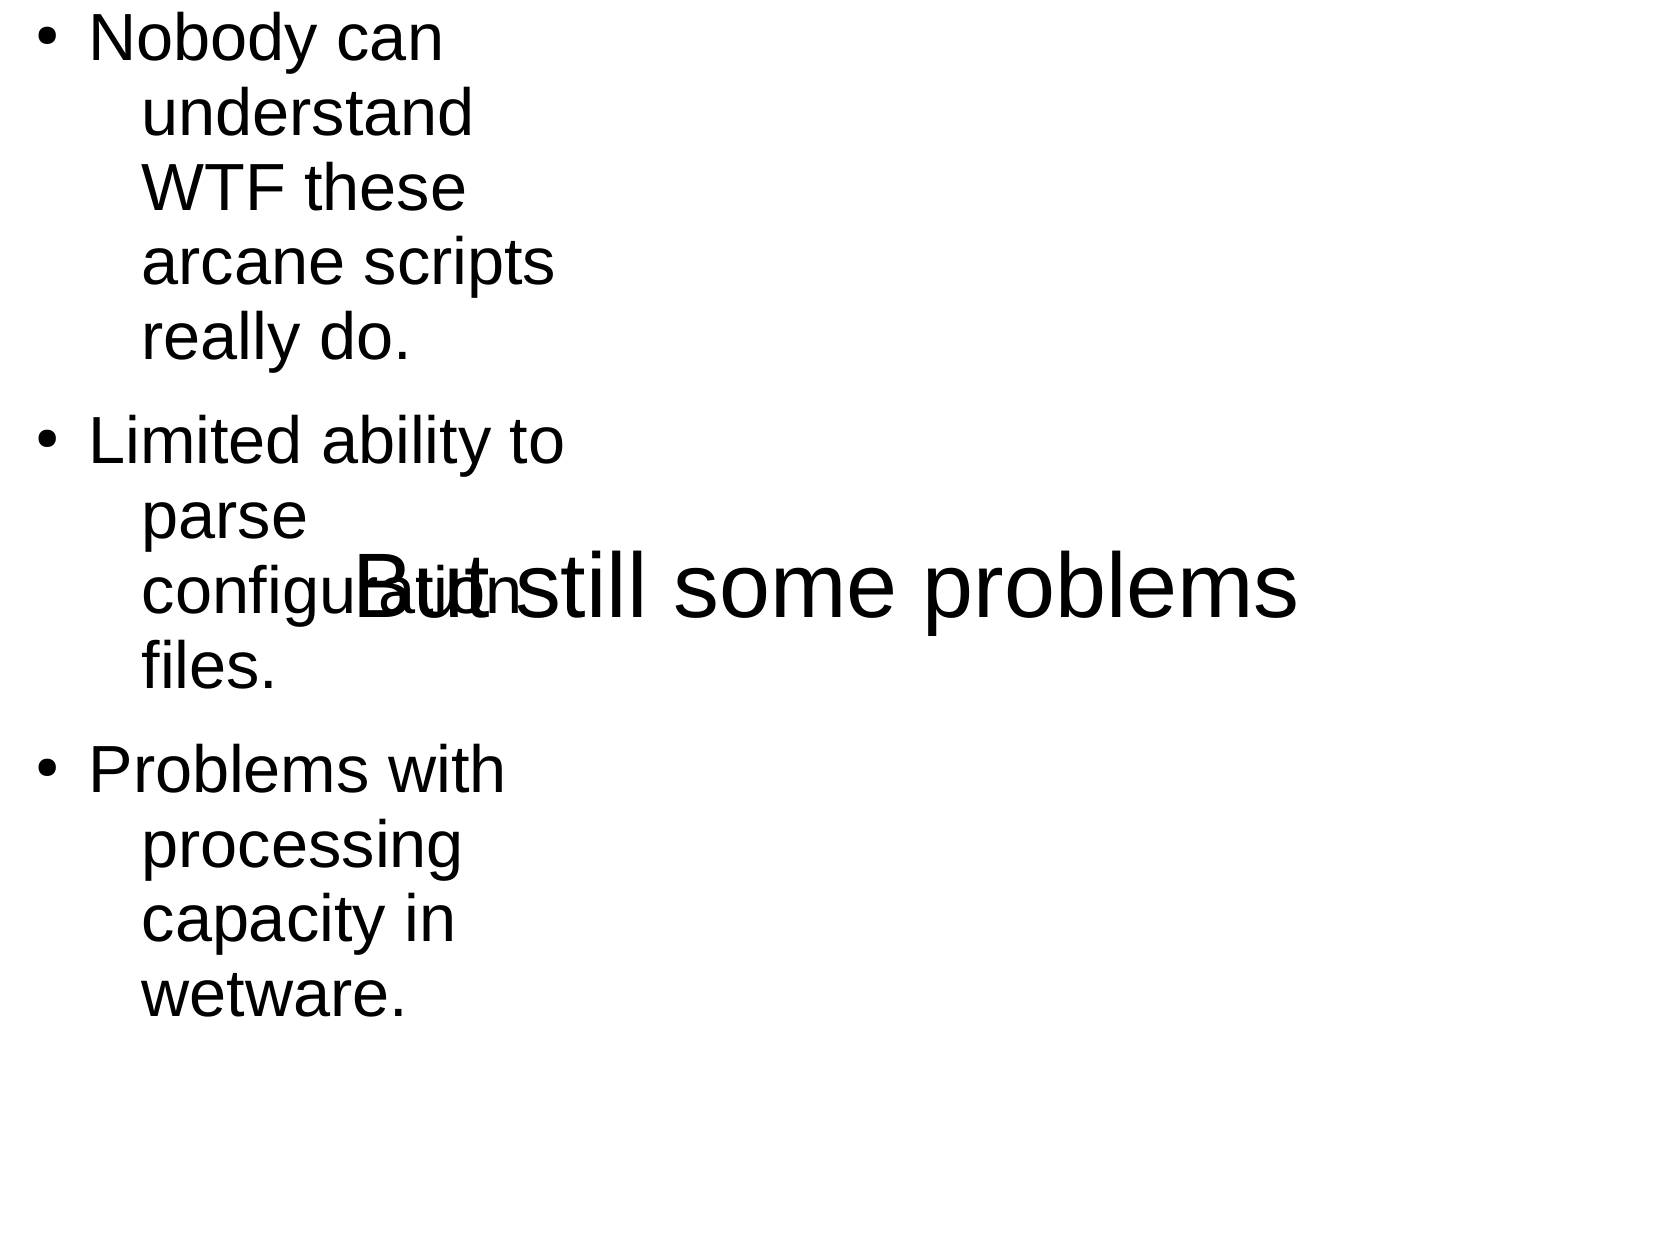

Nobody can understand WTF these arcane scripts really do.
Limited ability to parse configuration files.
Problems with processing capacity in wetware.
# But still some problems